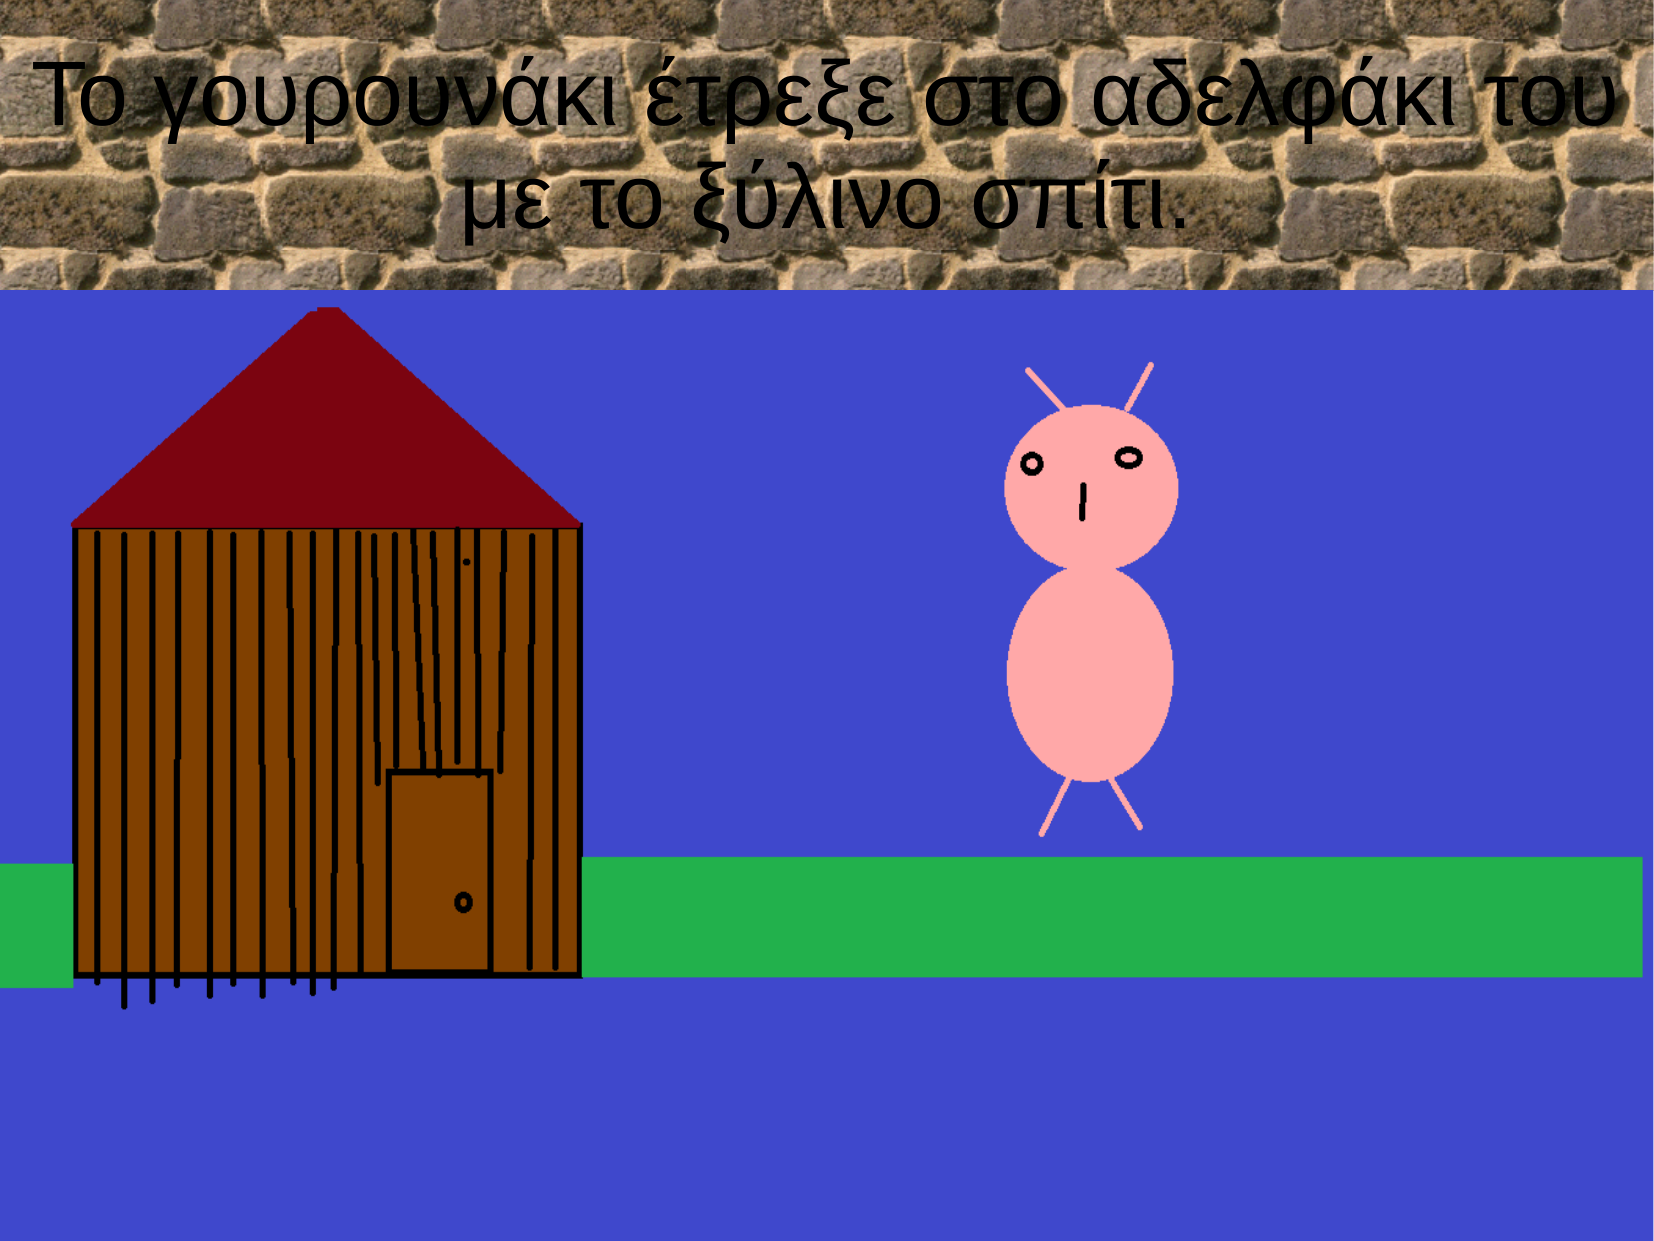

# Το γουρουνάκι έτρεξε στο αδελφάκι του με το ξύλινο σπίτι.